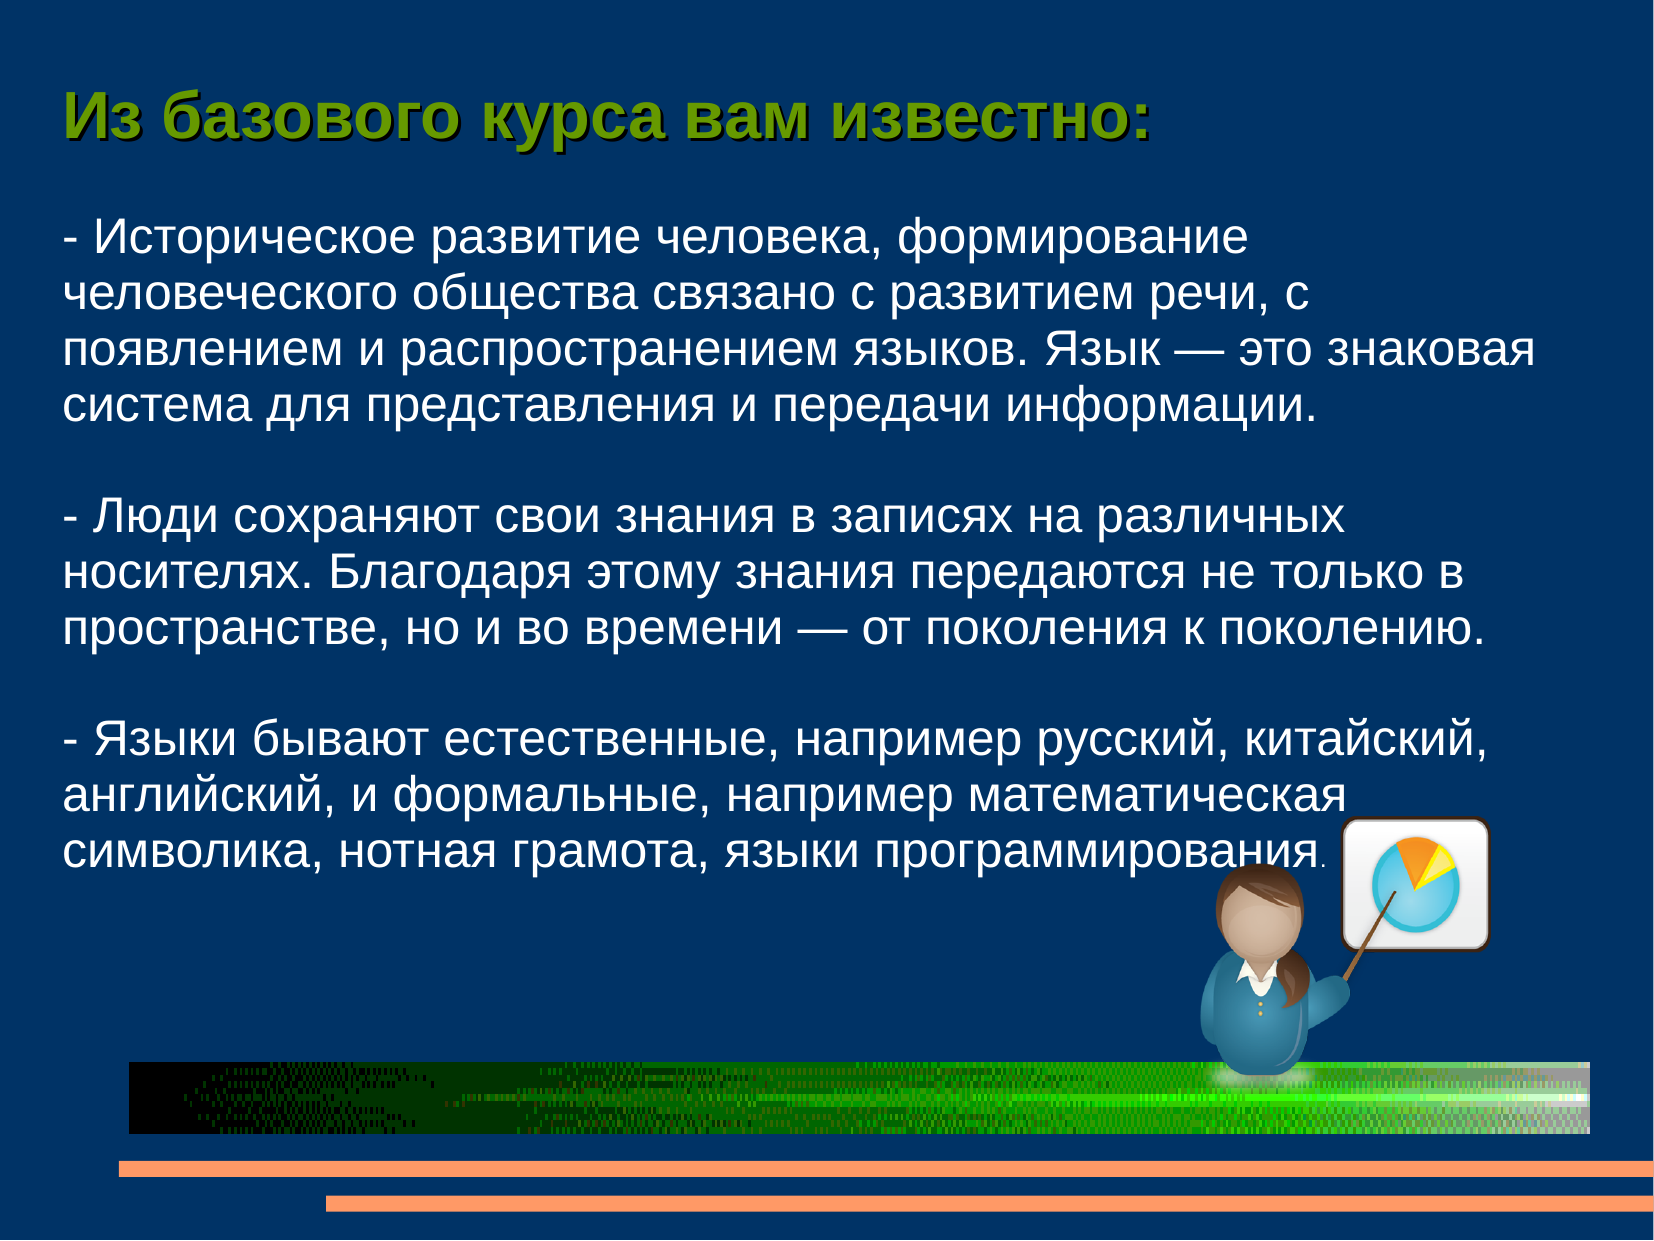

Из базового курса вам известно:
- Историческое развитие человека, формирование человеческого общества связано с развитием речи, с появлением и распространением языков. Язык — это знаковая система для представления и передачи информации.
- Люди сохраняют свои знания в записях на различных носителях. Благодаря этому знания передаются не только в пространстве, но и во времени — от поколения к поколению.
- Языки бывают естественные, например русский, китайский, английский, и формальные, например математическая символика, нотная грамота, языки программирования.